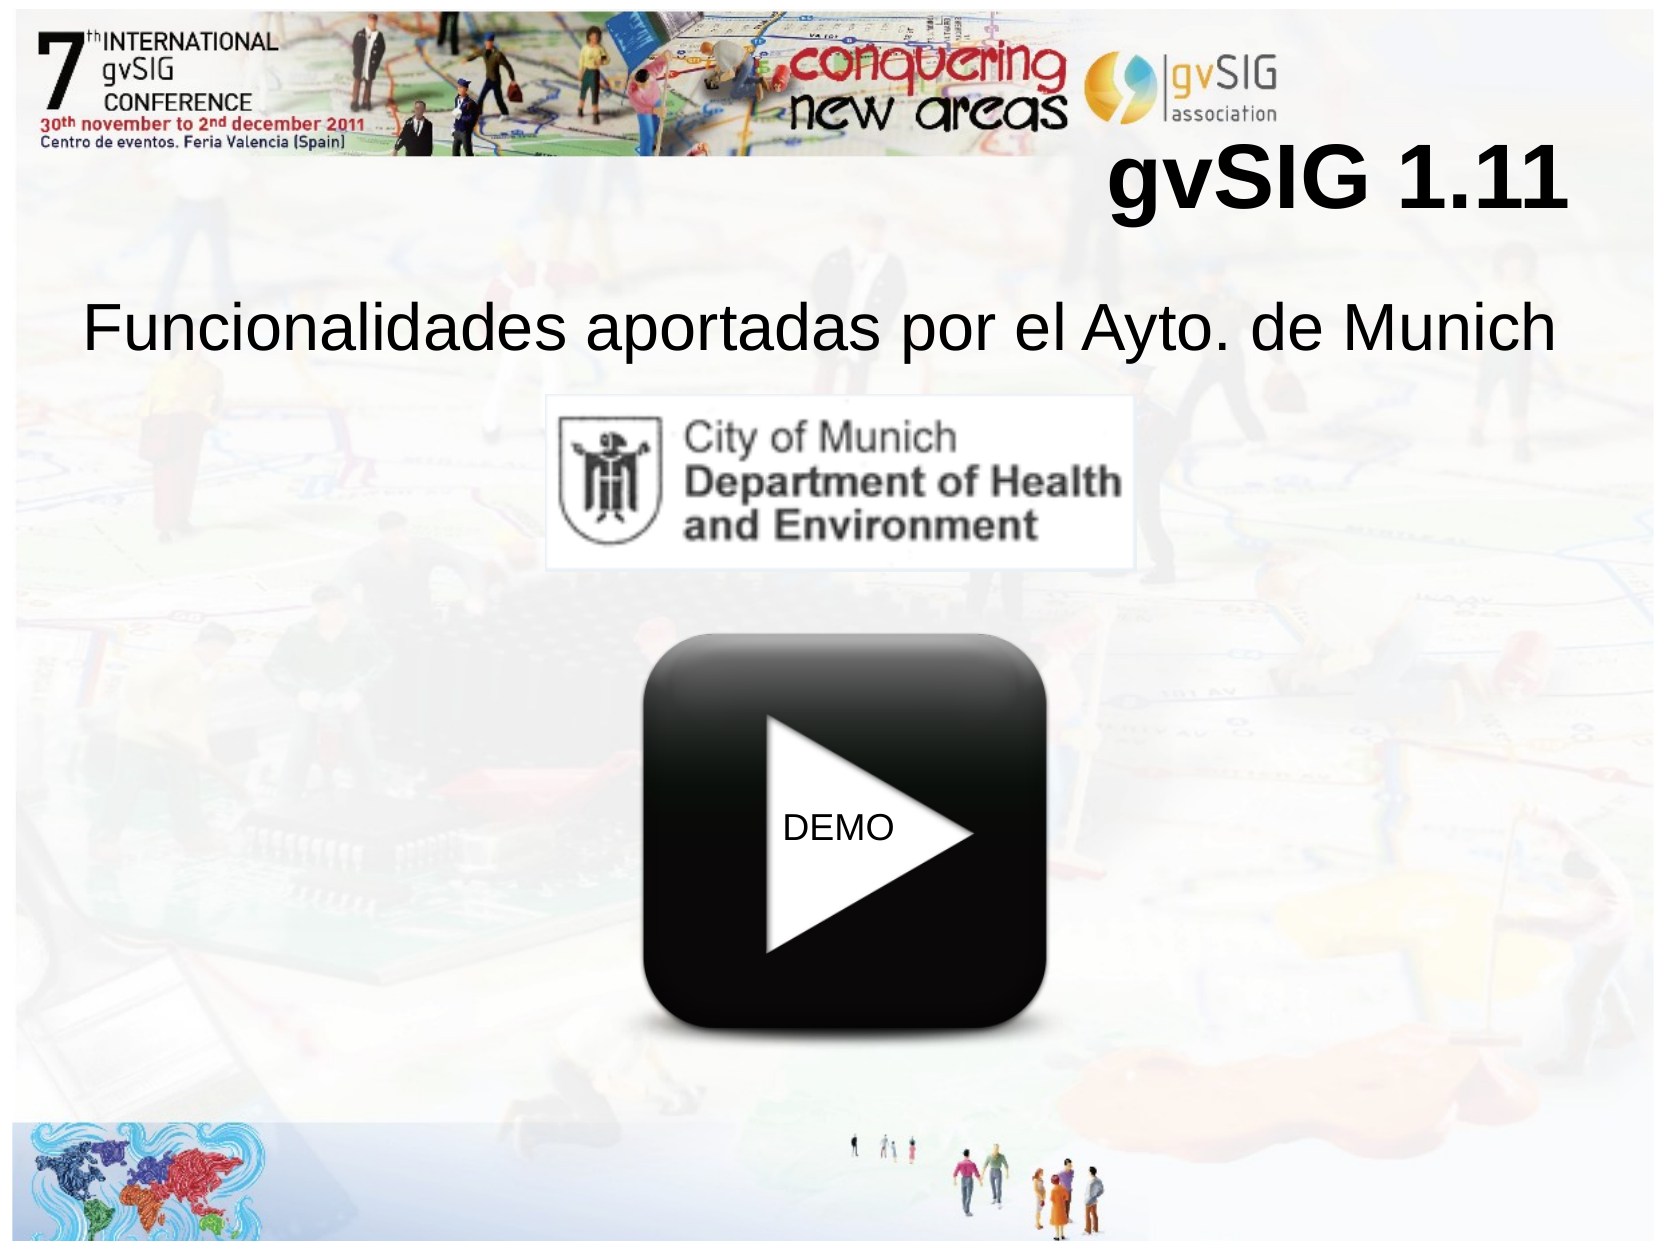

# gvSIG 1.11
Funcionalidades aportadas por el Ayto. de Munich
DEMO